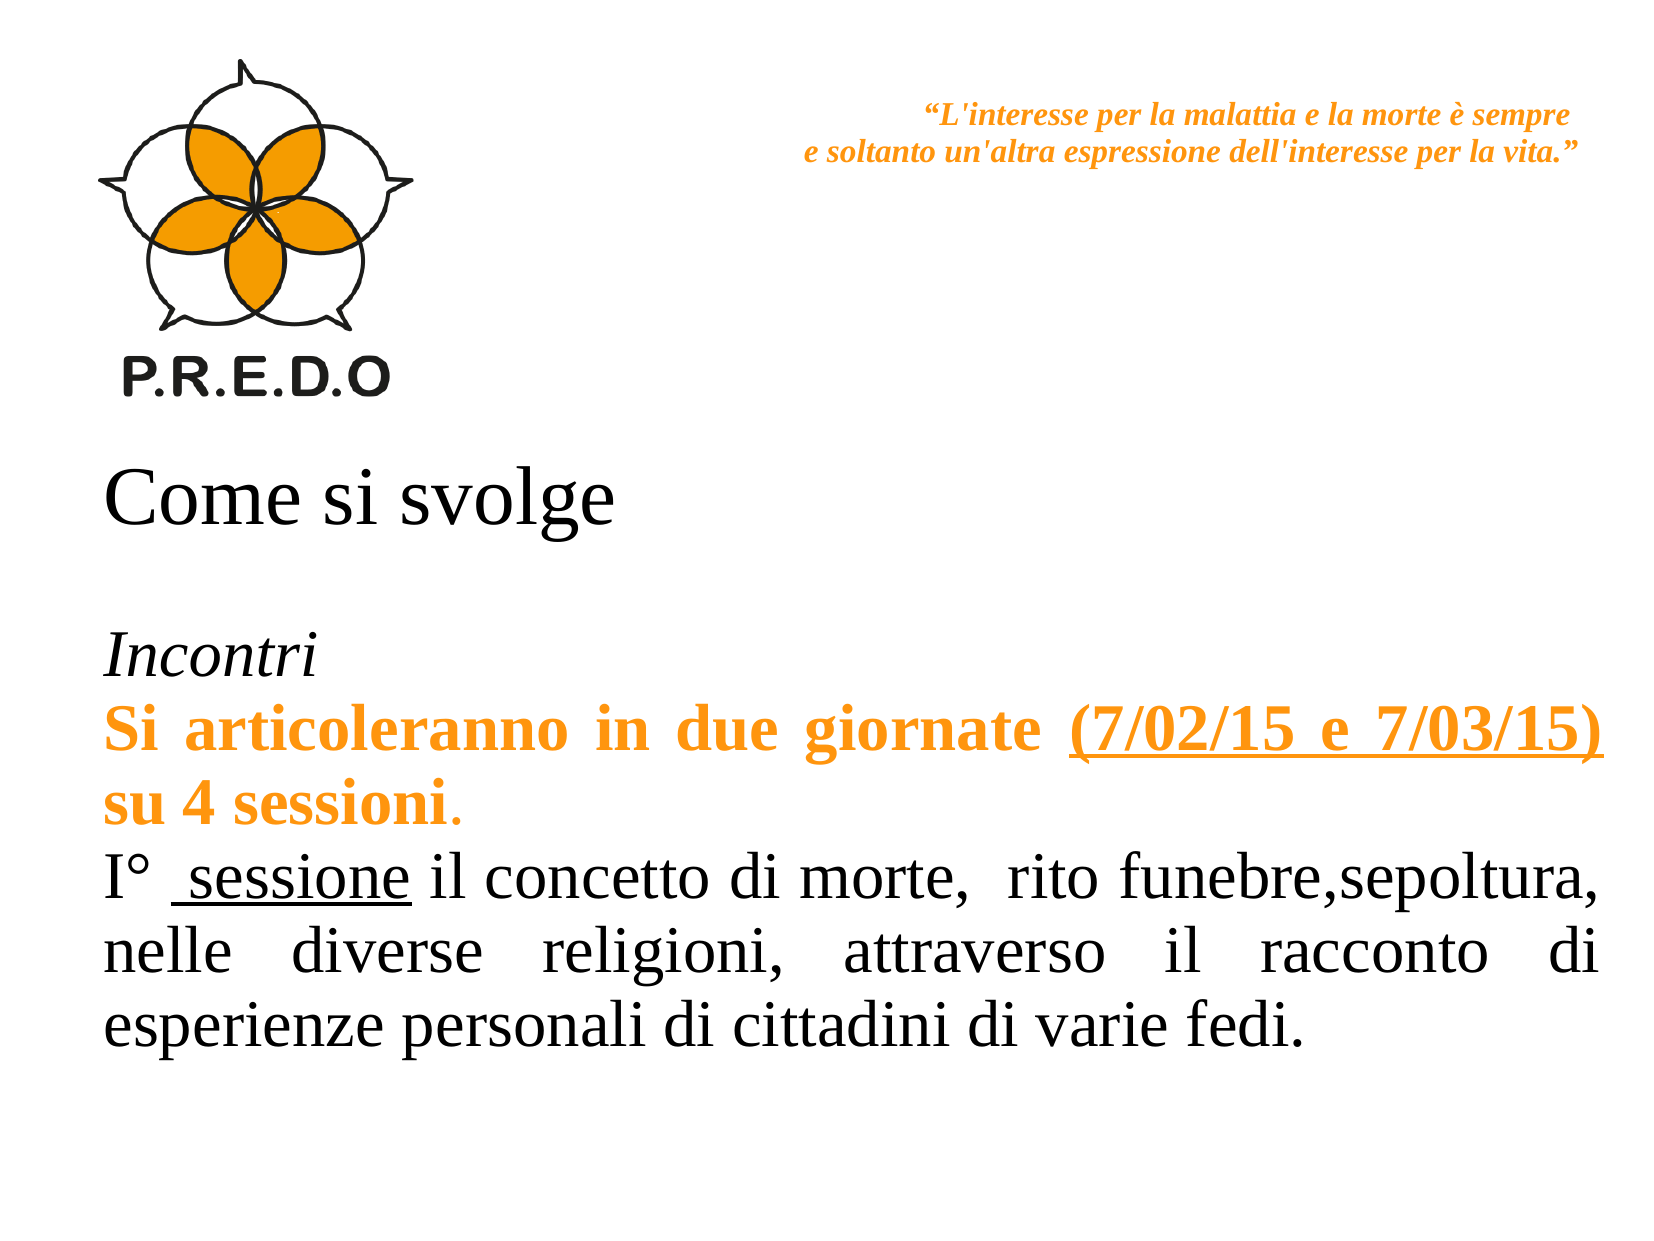

“L'interesse per la malattia e la morte è sempre
e soltanto un'altra espressione dell'interesse per la vita.”
Come si svolge
Incontri
Si articoleranno in due giornate (7/02/15 e 7/03/15) su 4 sessioni.
I° sessione il concetto di morte, rito funebre,sepoltura, nelle diverse religioni, attraverso il racconto di esperienze personali di cittadini di varie fedi.